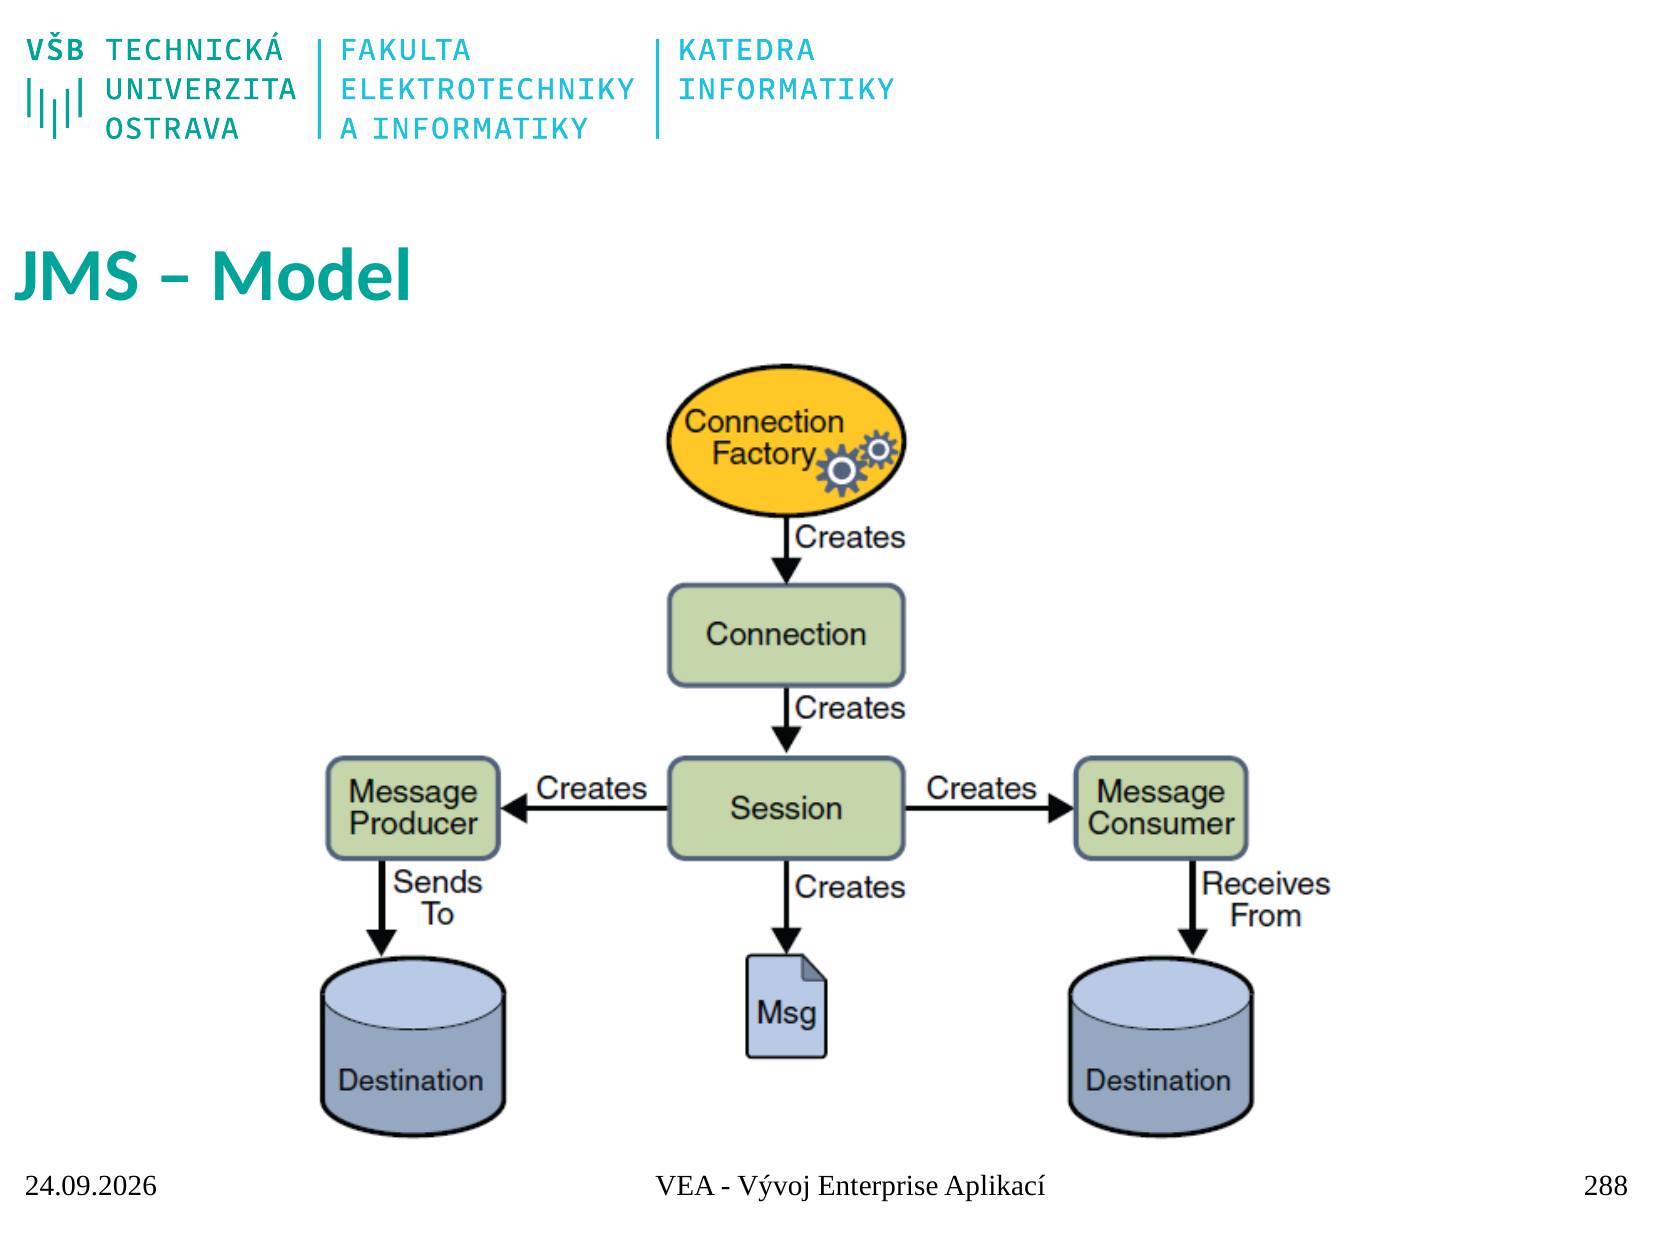

# JMS – Model
VEA - Vývoj Enterprise Aplikací
288